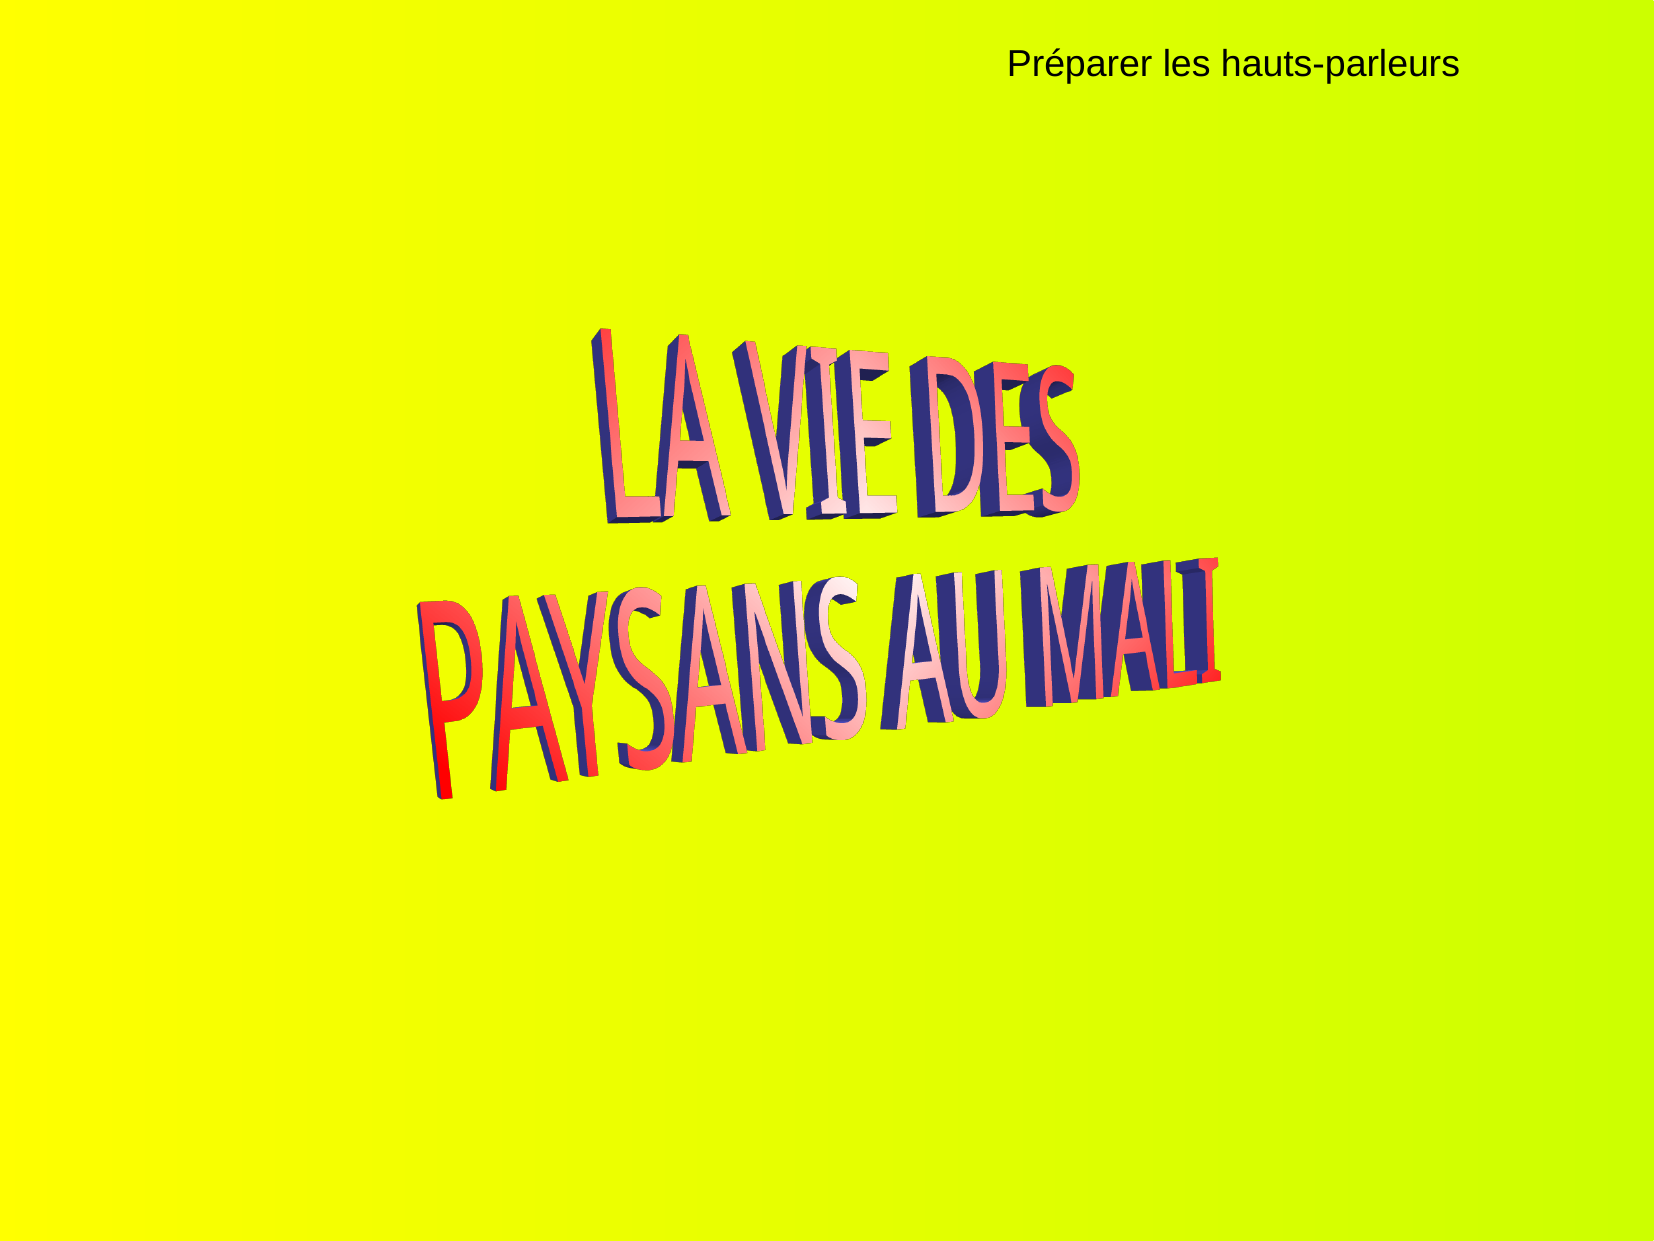

Préparer les hauts-parleurs
LA VIE DES
PAYSANS AU MALI